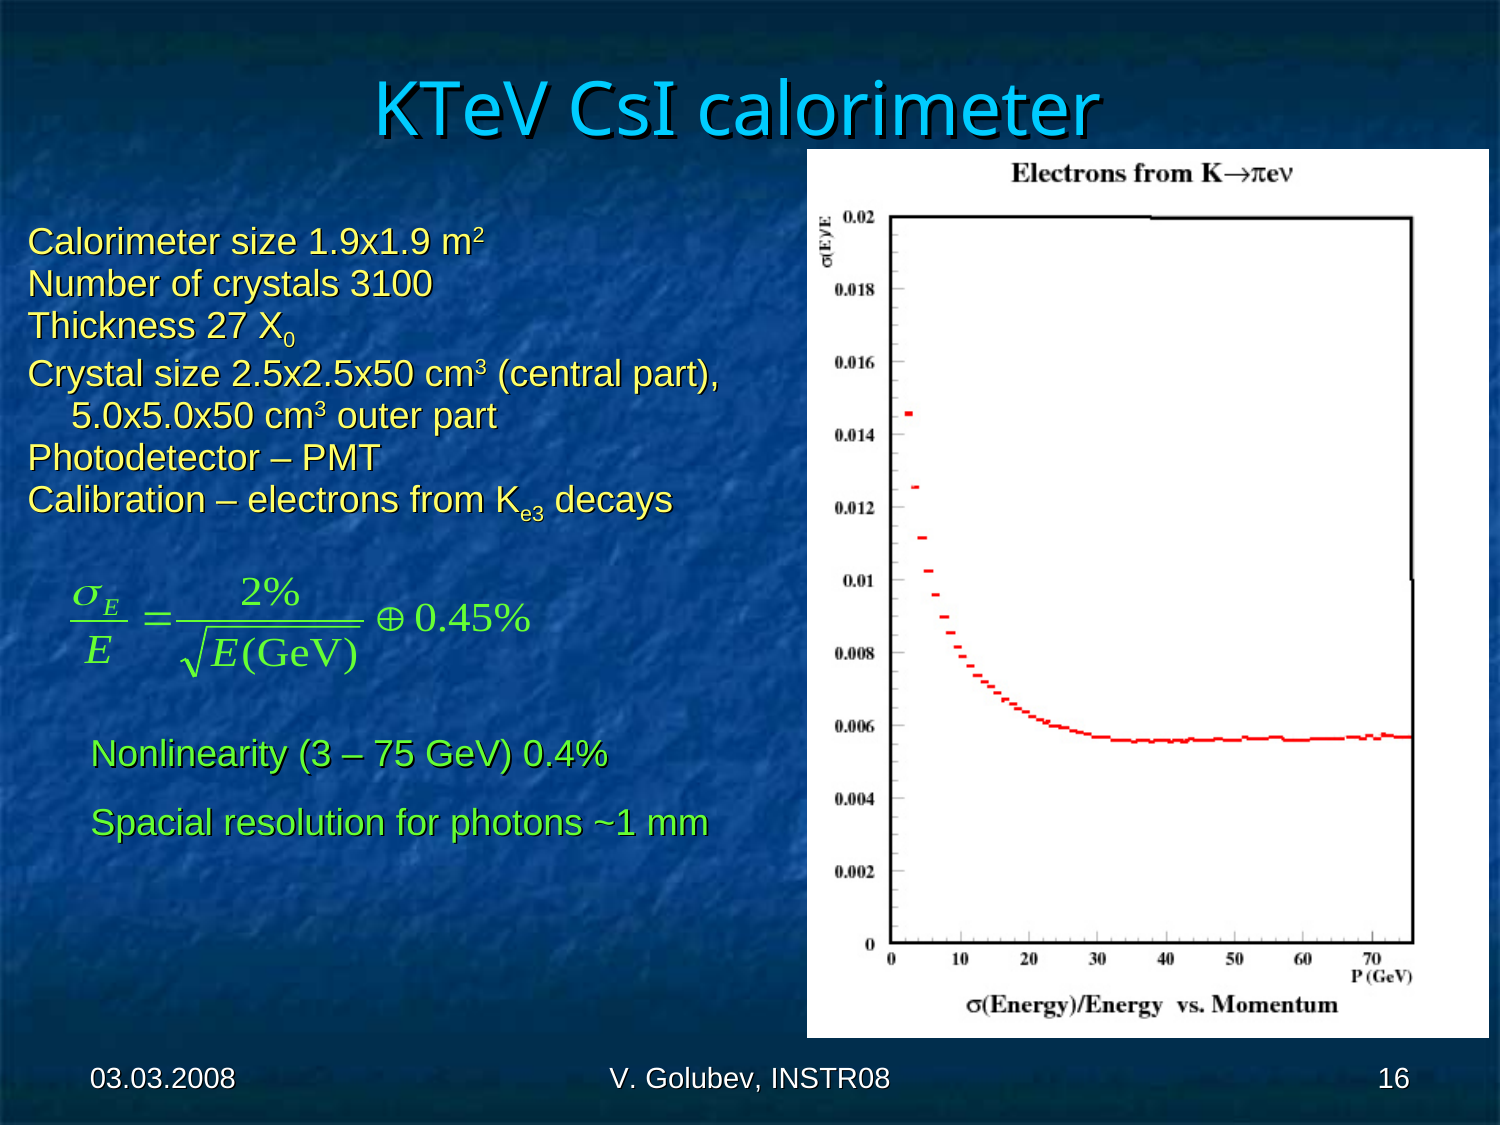

# KTeV CsI calorimeter
Calorimeter size 1.9x1.9 m2
Number of crystals 3100
Thickness 27 X0
Crystal size 2.5x2.5x50 cm3 (central part), 5.0x5.0x50 cm3 outer part
Photodetector – PMT
Calibration – electrons from Ke3 decays
Nonlinearity (3 – 75 GeV) 0.4%
Spacial resolution for photons ~1 mm
03.03.2008
V. Golubev, INSTR08
16